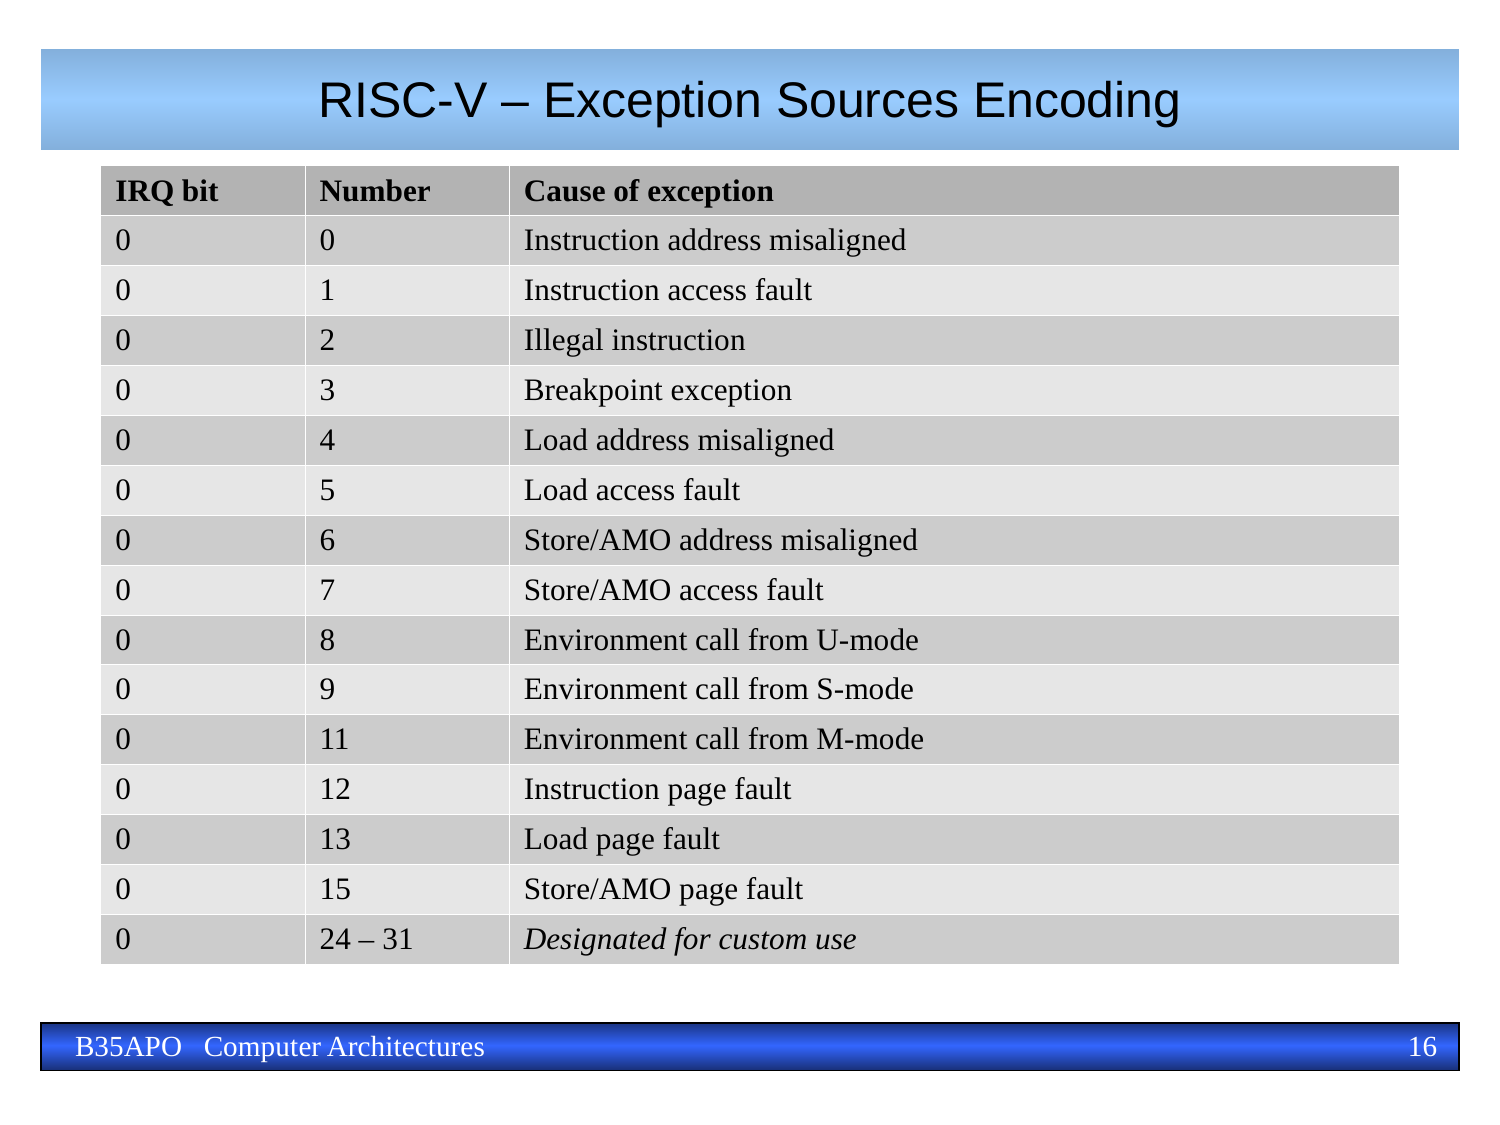

# RISC-V – Exception Sources Encoding
| IRQ bit | Number | Cause of exception |
| --- | --- | --- |
| 0 | 0 | Instruction address misaligned |
| 0 | 1 | Instruction access fault |
| 0 | 2 | Illegal instruction |
| 0 | 3 | Breakpoint exception |
| 0 | 4 | Load address misaligned |
| 0 | 5 | Load access fault |
| 0 | 6 | Store/AMO address misaligned |
| 0 | 7 | Store/AMO access fault |
| 0 | 8 | Environment call from U-mode |
| 0 | 9 | Environment call from S-mode |
| 0 | 11 | Environment call from M-mode |
| 0 | 12 | Instruction page fault |
| 0 | 13 | Load page fault |
| 0 | 15 | Store/AMO page fault |
| 0 | 24 – 31 | Designated for custom use |
B35APO Computer Architectures
16